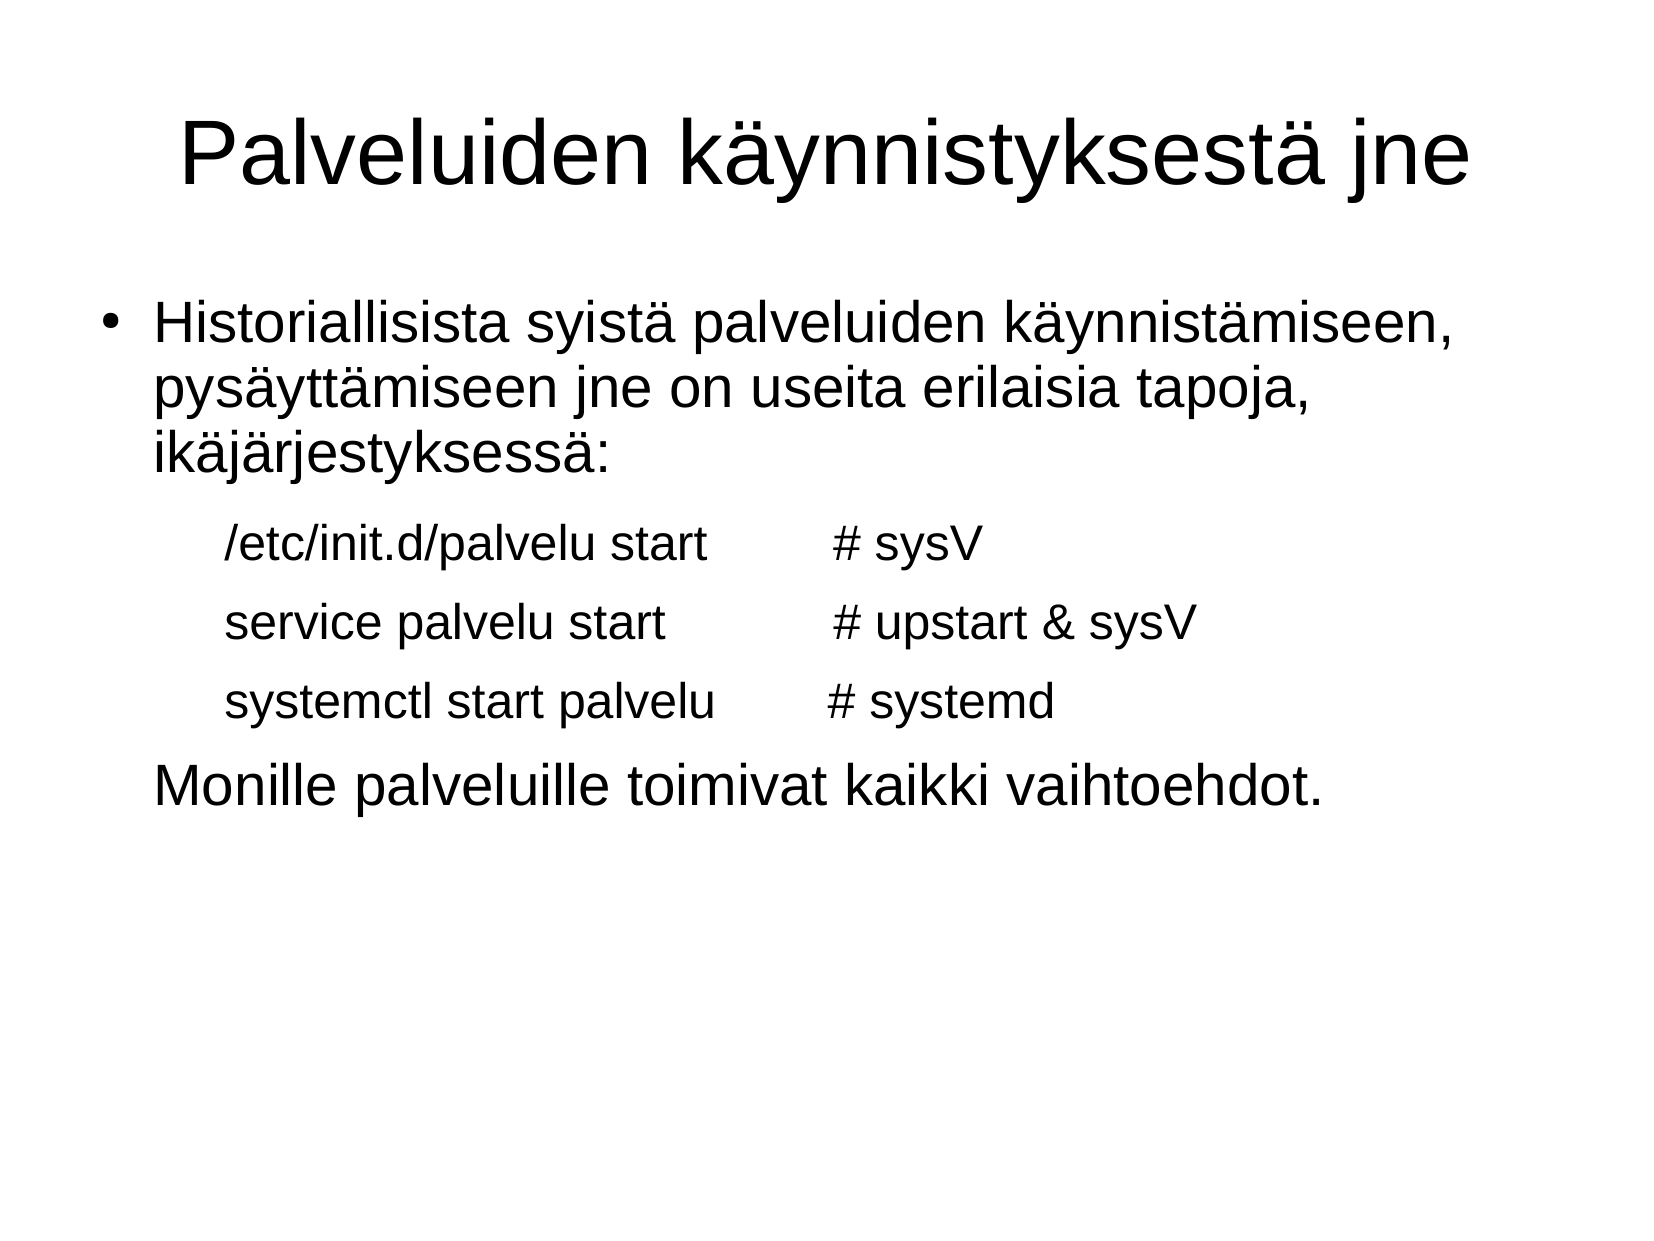

# Palveluiden käynnistyksestä jne
Historiallisista syistä palveluiden käynnistämiseen, pysäyttämiseen jne on useita erilaisia tapoja, ikäjärjestyksessä:
/etc/init.d/palvelu start # sysV
service palvelu start # upstart & sysV
systemctl start palvelu # systemd
Monille palveluille toimivat kaikki vaihtoehdot.